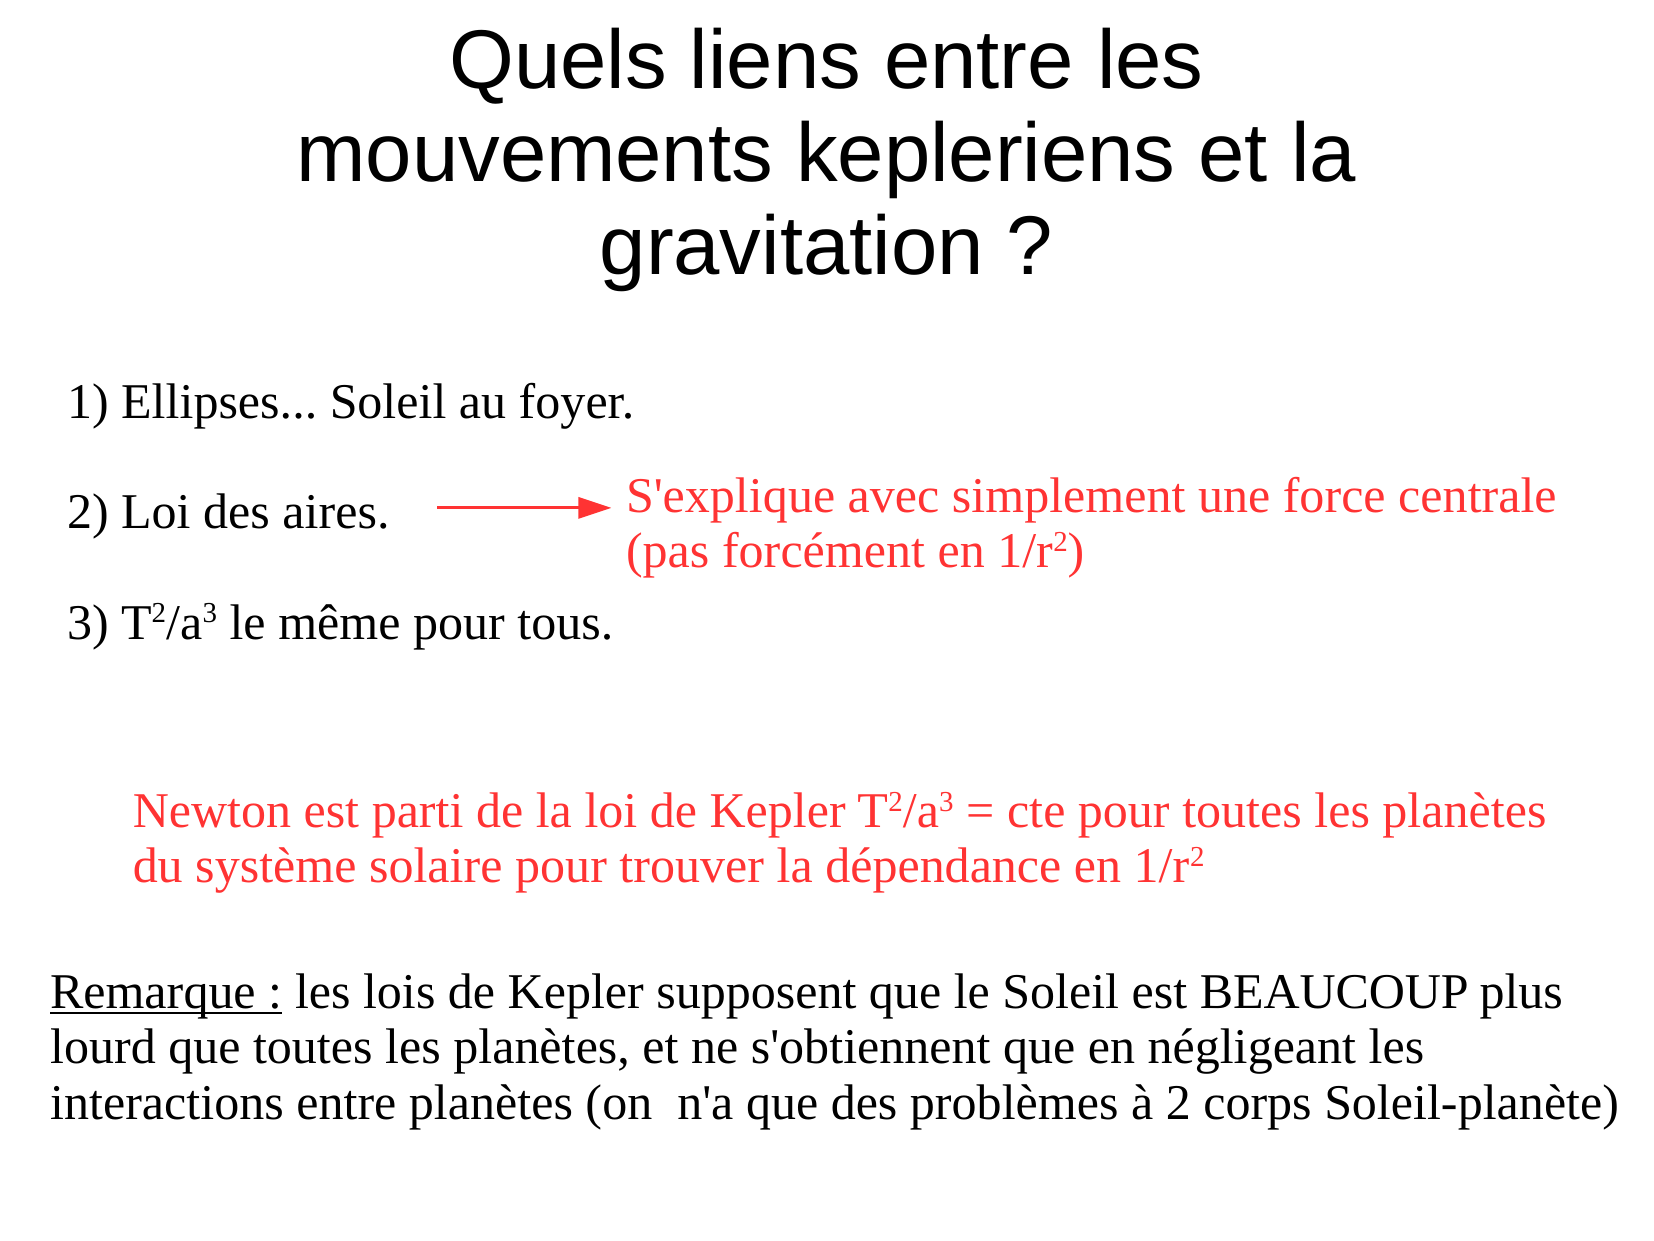

# Quels liens entre les mouvements kepleriens et la gravitation ?
 Ellipses... Soleil au foyer.
 Loi des aires.
 T2/a3 le même pour tous.
S'explique avec simplement une force centrale
(pas forcément en 1/r2)
Newton est parti de la loi de Kepler T2/a3 = cte pour toutes les planètes
du système solaire pour trouver la dépendance en 1/r2
Remarque : les lois de Kepler supposent que le Soleil est BEAUCOUP plus
lourd que toutes les planètes, et ne s'obtiennent que en négligeant les
interactions entre planètes (on n'a que des problèmes à 2 corps Soleil-planète)